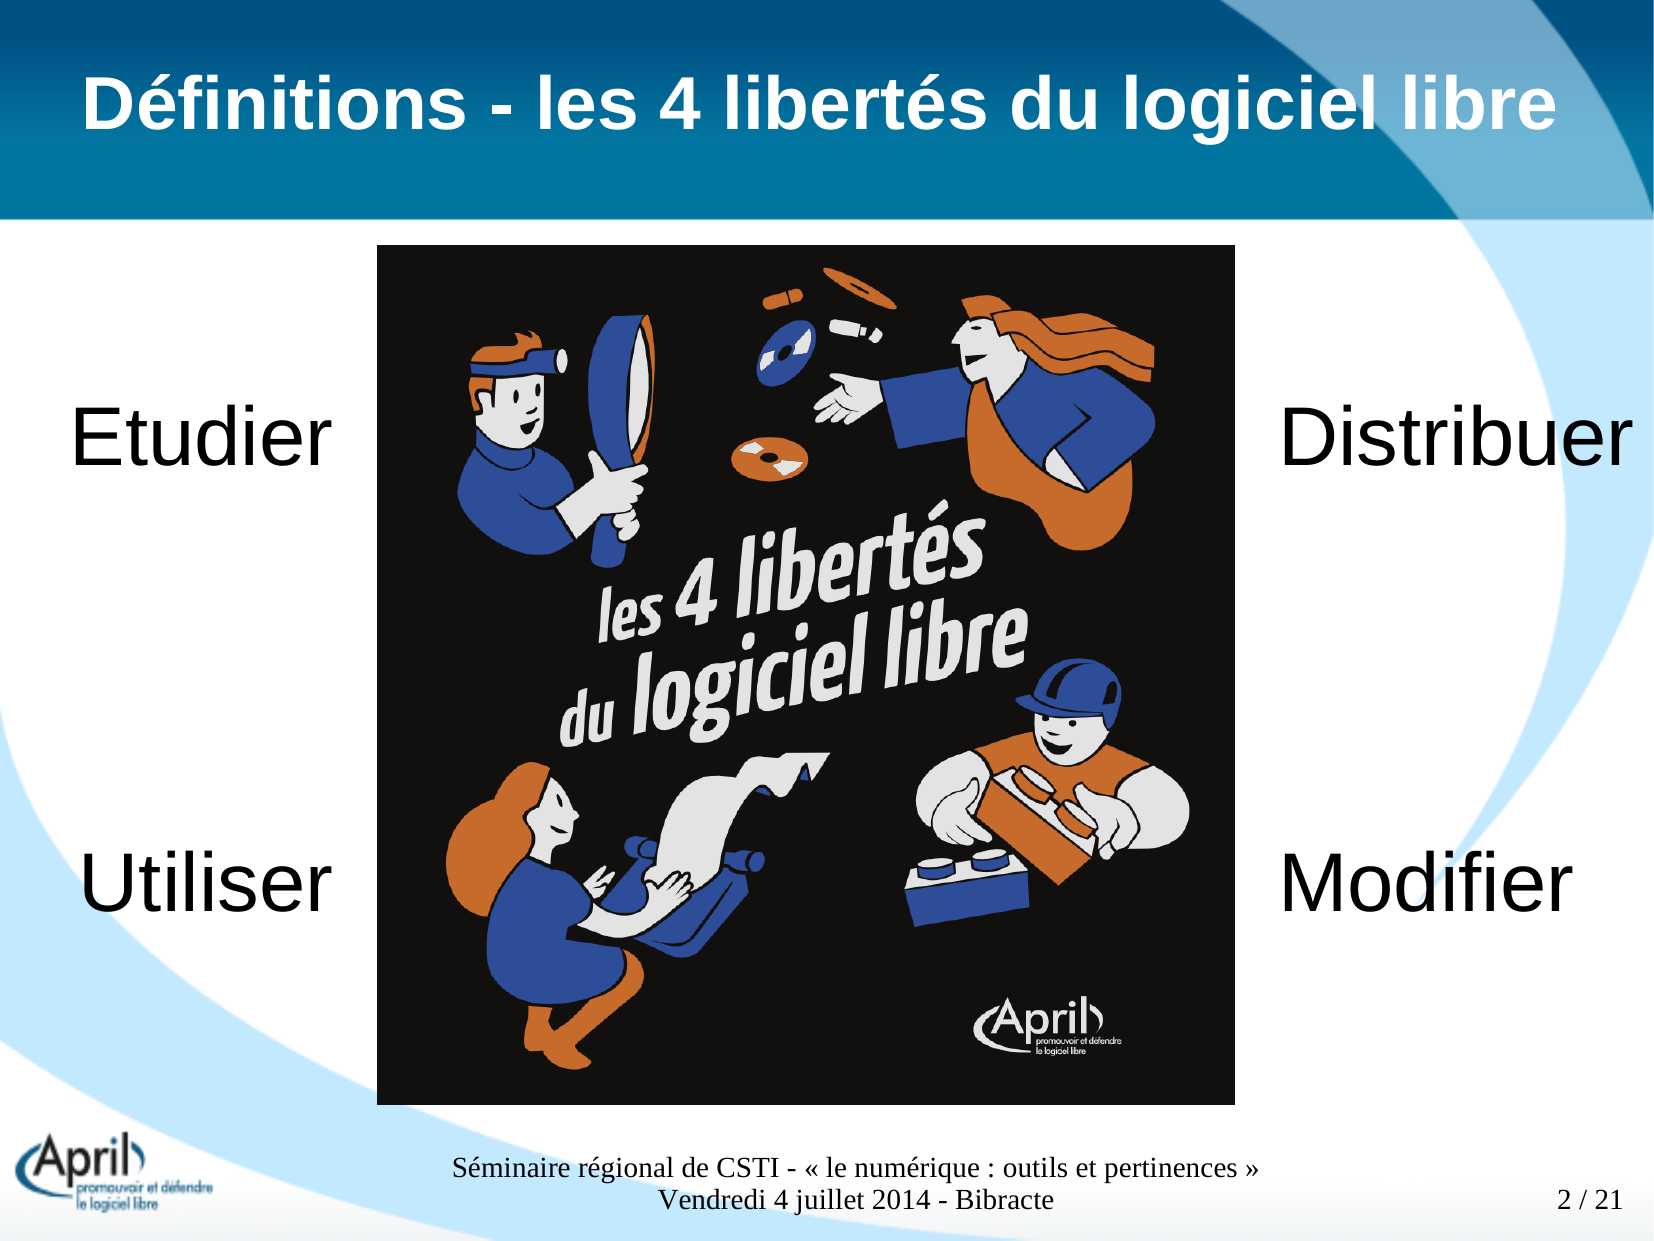

# Définitions - les 4 libertés du logiciel libre
Etudier
Distribuer
Utiliser
Modifier
L'informatique libre
2